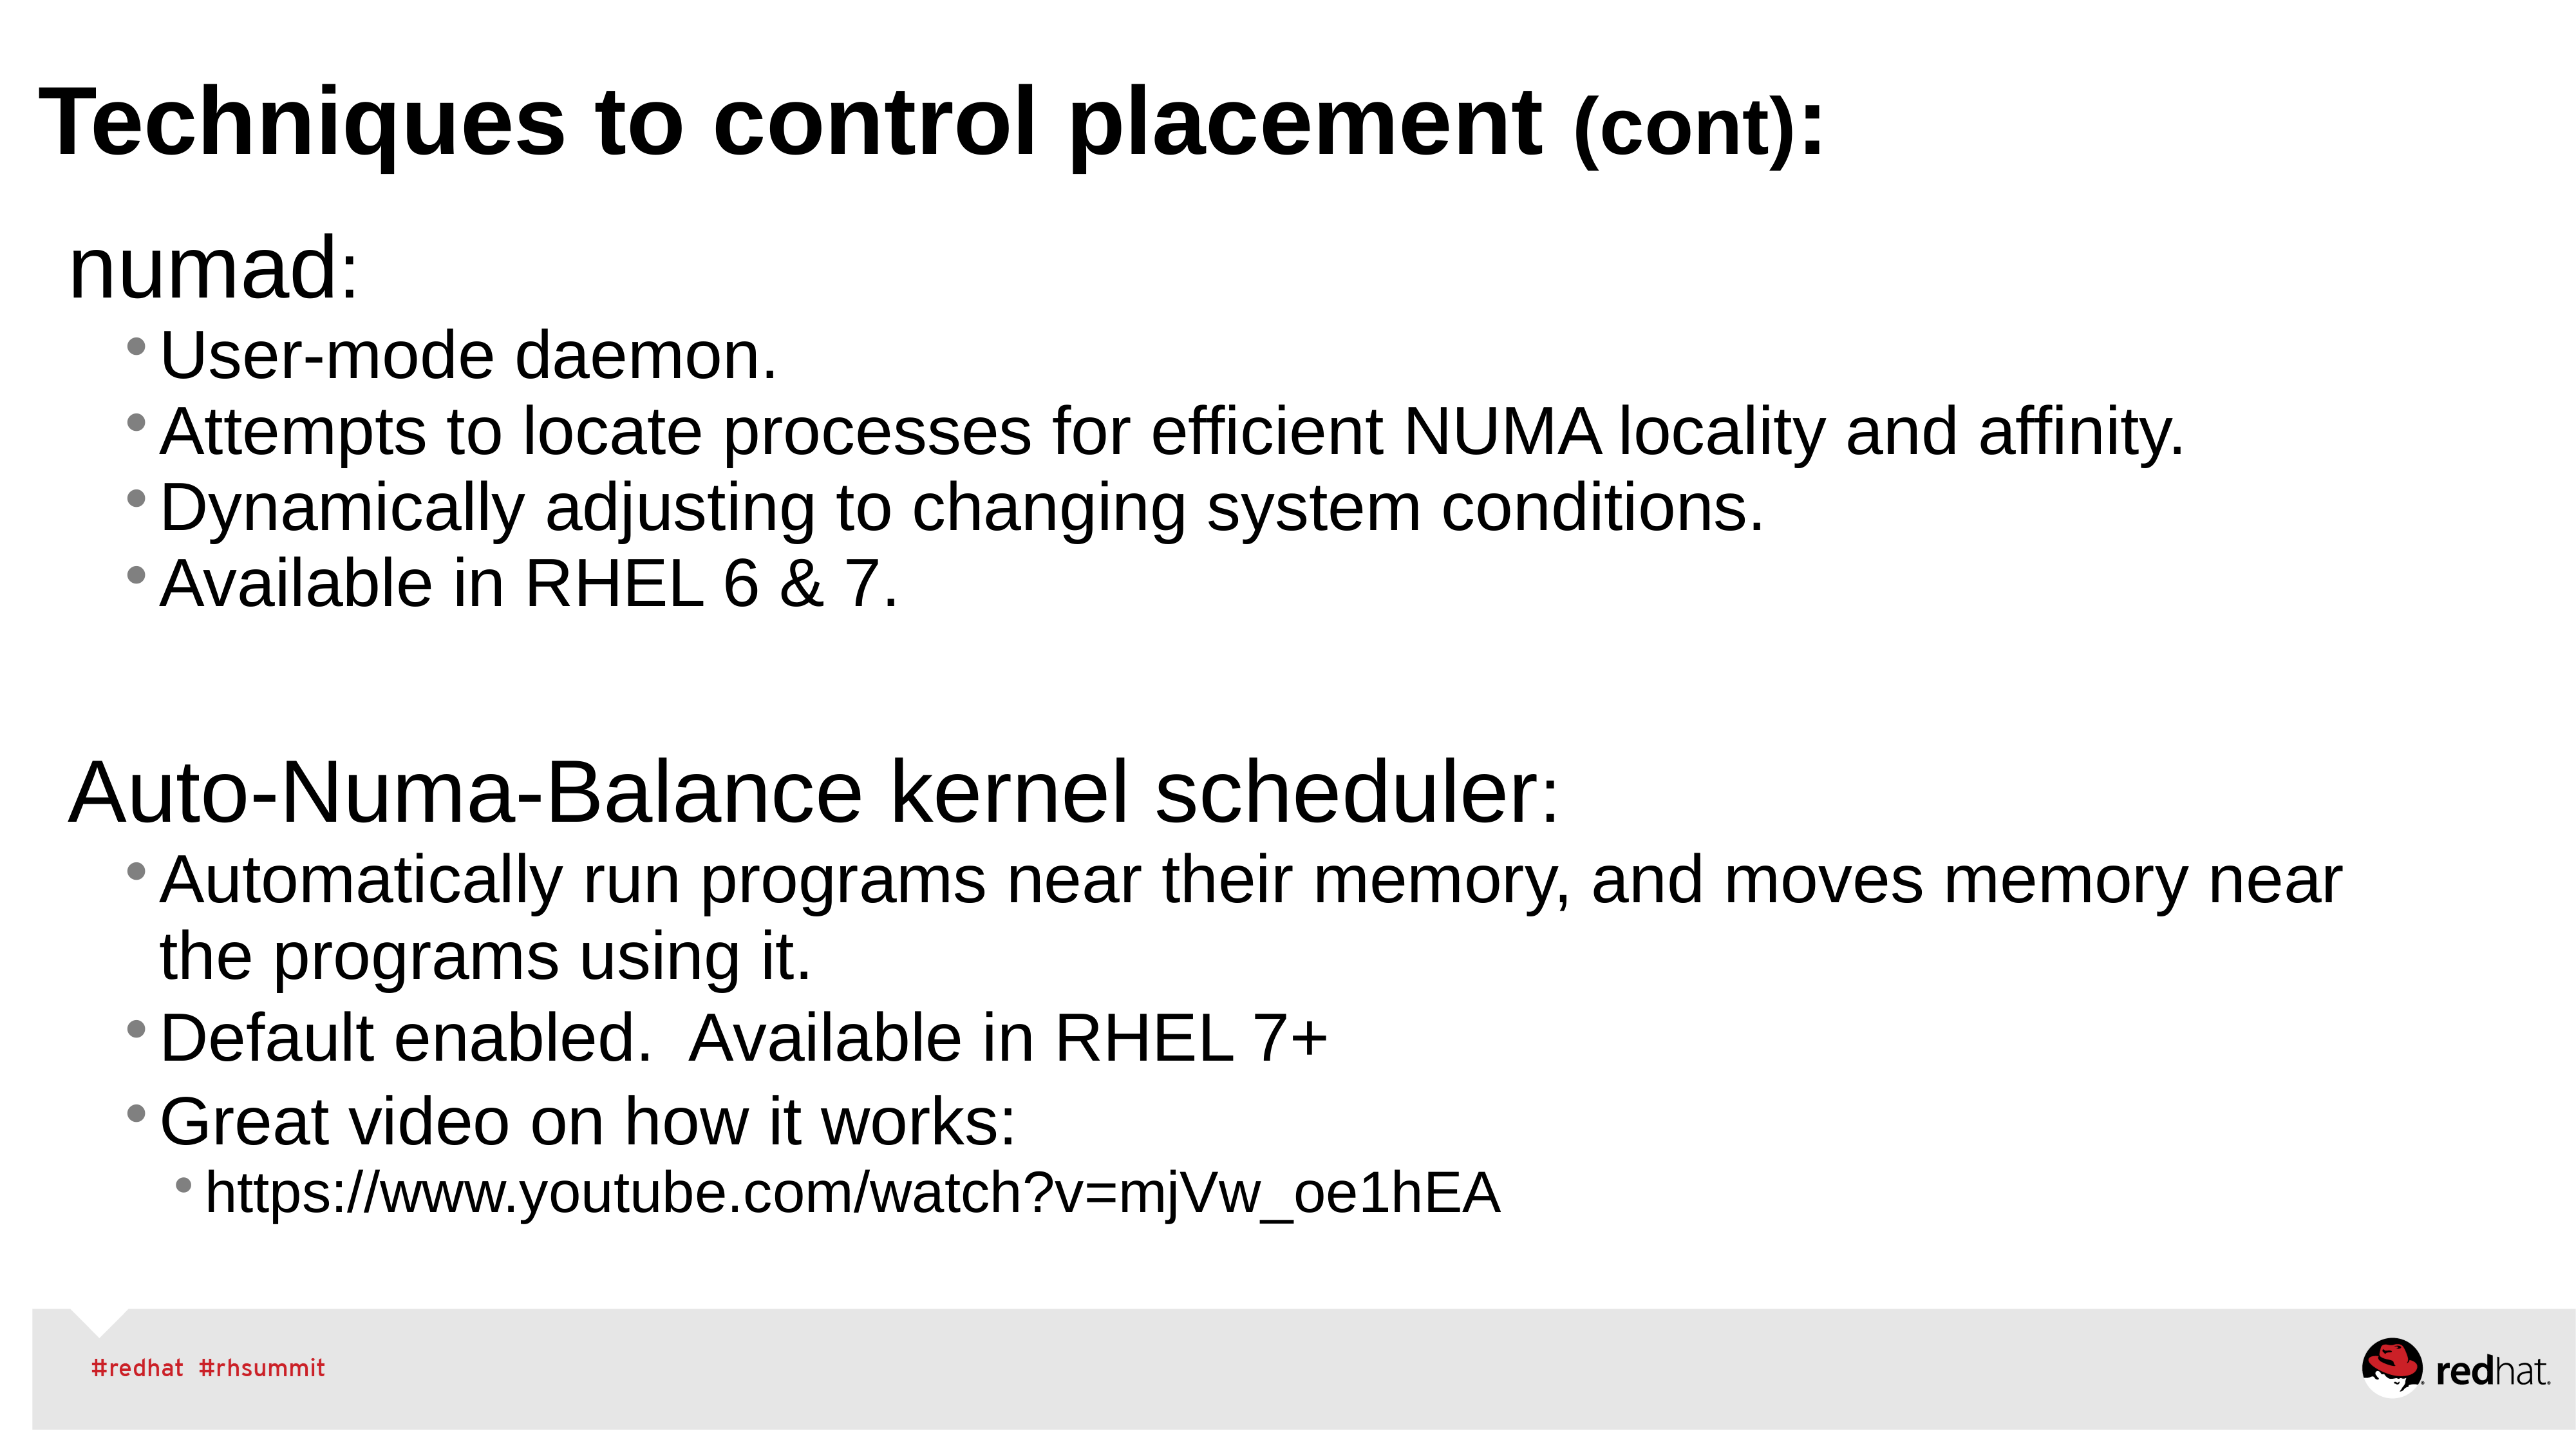

# Techniques to control placement (cont):
numad:
User-mode daemon.
Attempts to locate processes for efficient NUMA locality and affinity.
Dynamically adjusting to changing system conditions.
Available in RHEL 6 & 7.
Auto-Numa-Balance kernel scheduler:
Automatically run programs near their memory, and moves memory near the programs using it.
Default enabled. Available in RHEL 7+
Great video on how it works:
https://www.youtube.com/watch?v=mjVw_oe1hEA